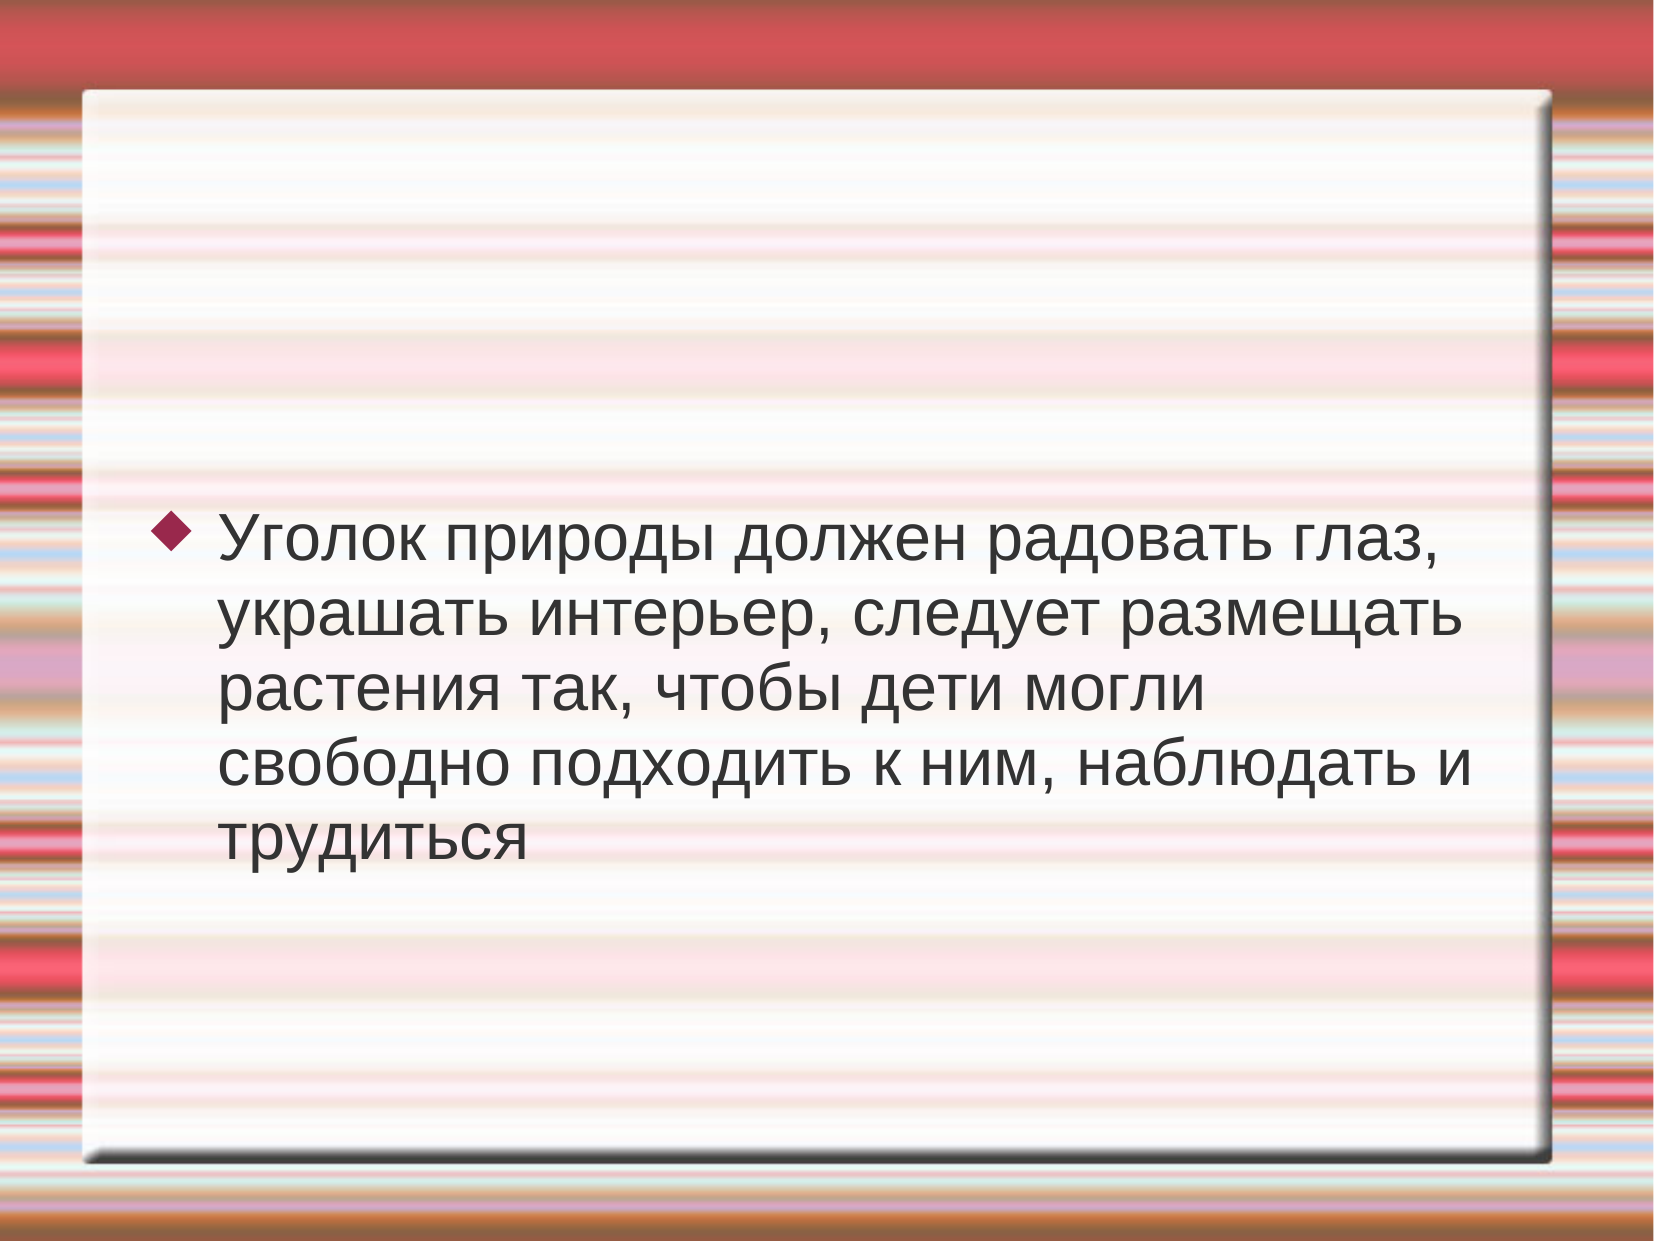

#
Уголок природы должен радовать глаз, украшать интерьер, следует размещать растения так, чтобы дети могли свободно подходить к ним, наблюдать и трудиться